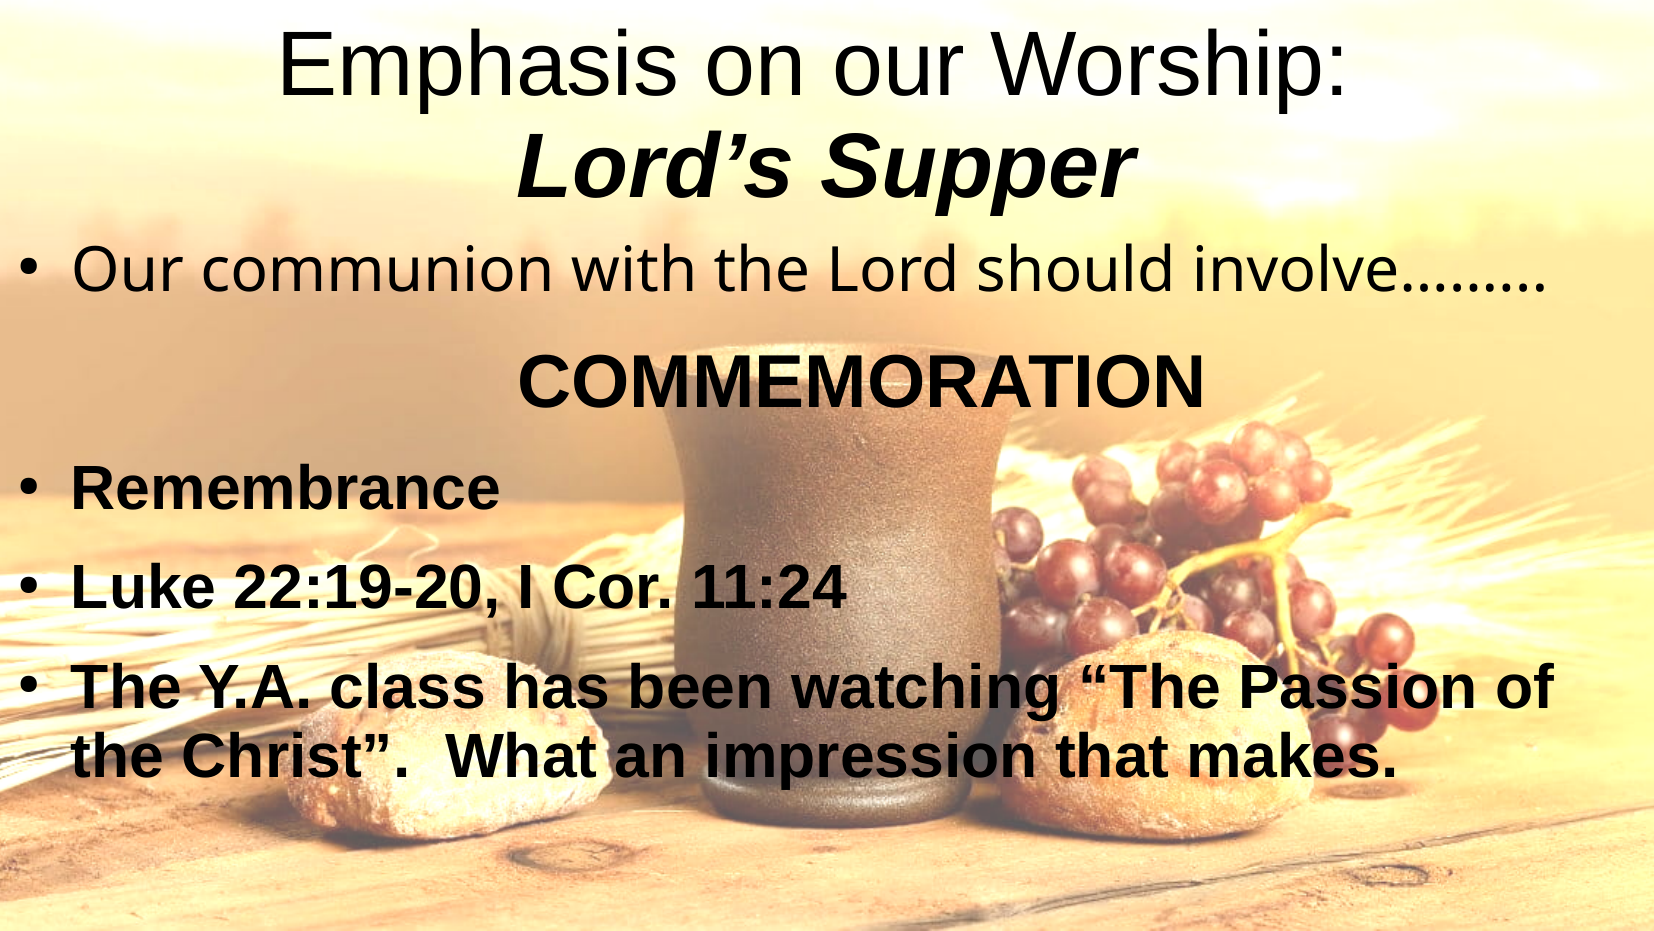

# Emphasis on our Worship: Lord’s Supper
Our communion with the Lord should involve……...
COMMEMORATION
Remembrance
Luke 22:19-20, I Cor. 11:24
The Y.A. class has been watching “The Passion of the Christ”. What an impression that makes.